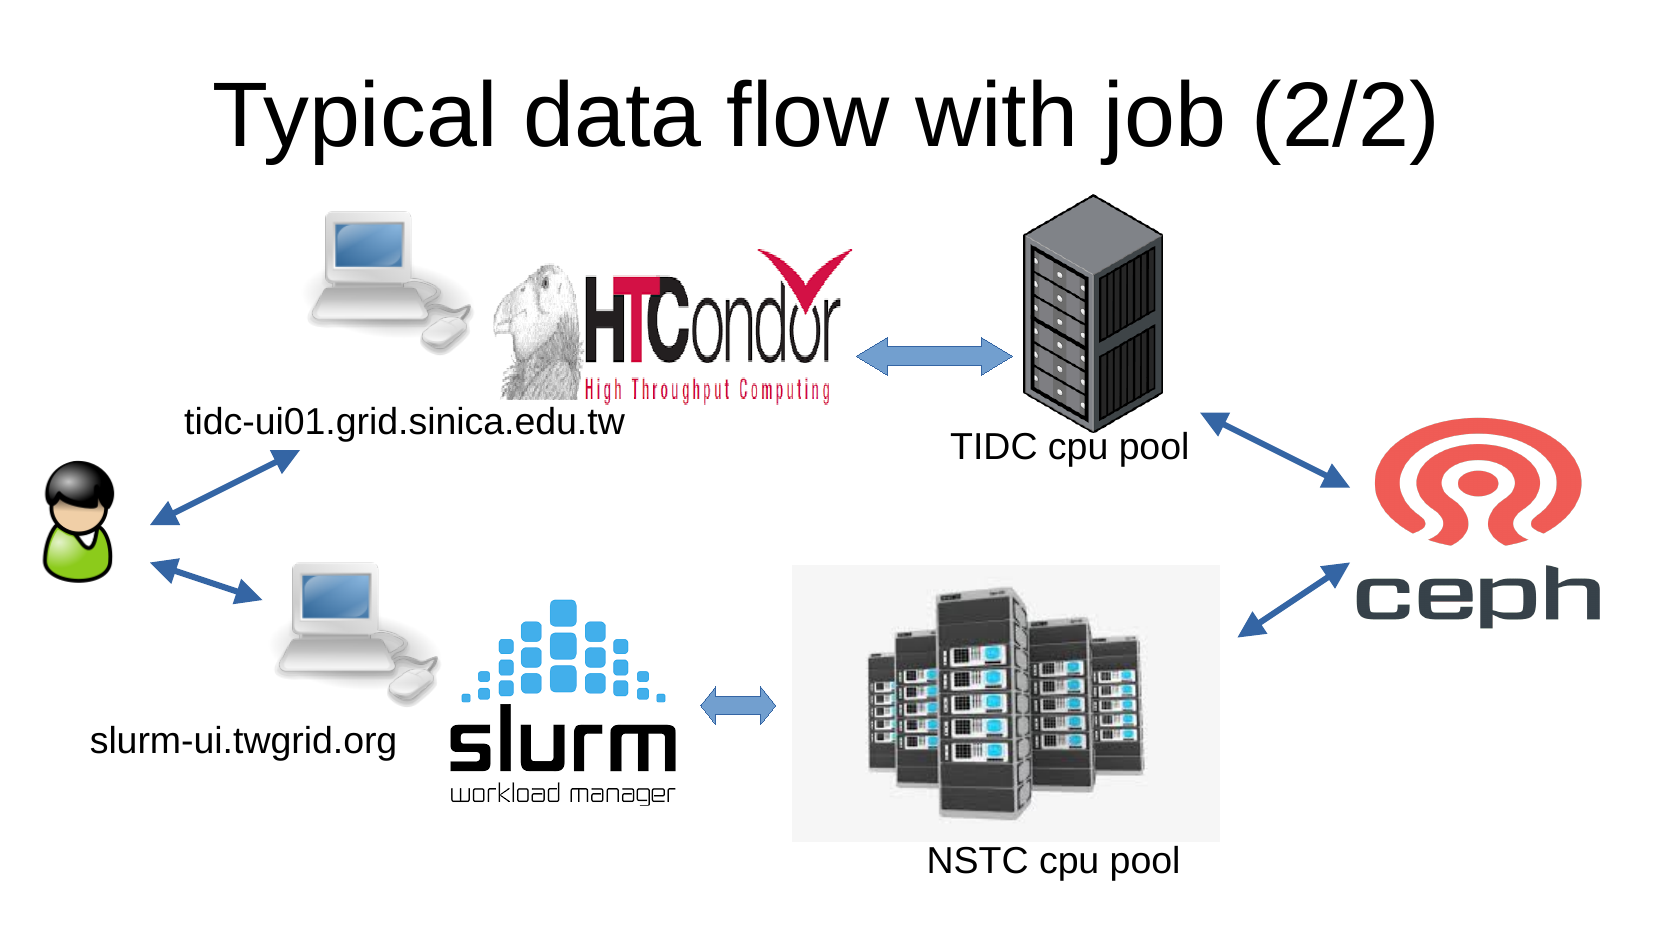

# Typical data flow with job (2/2)
tidc-ui01.grid.sinica.edu.tw
TIDC cpu pool
slurm-ui.twgrid.org
NSTC cpu pool